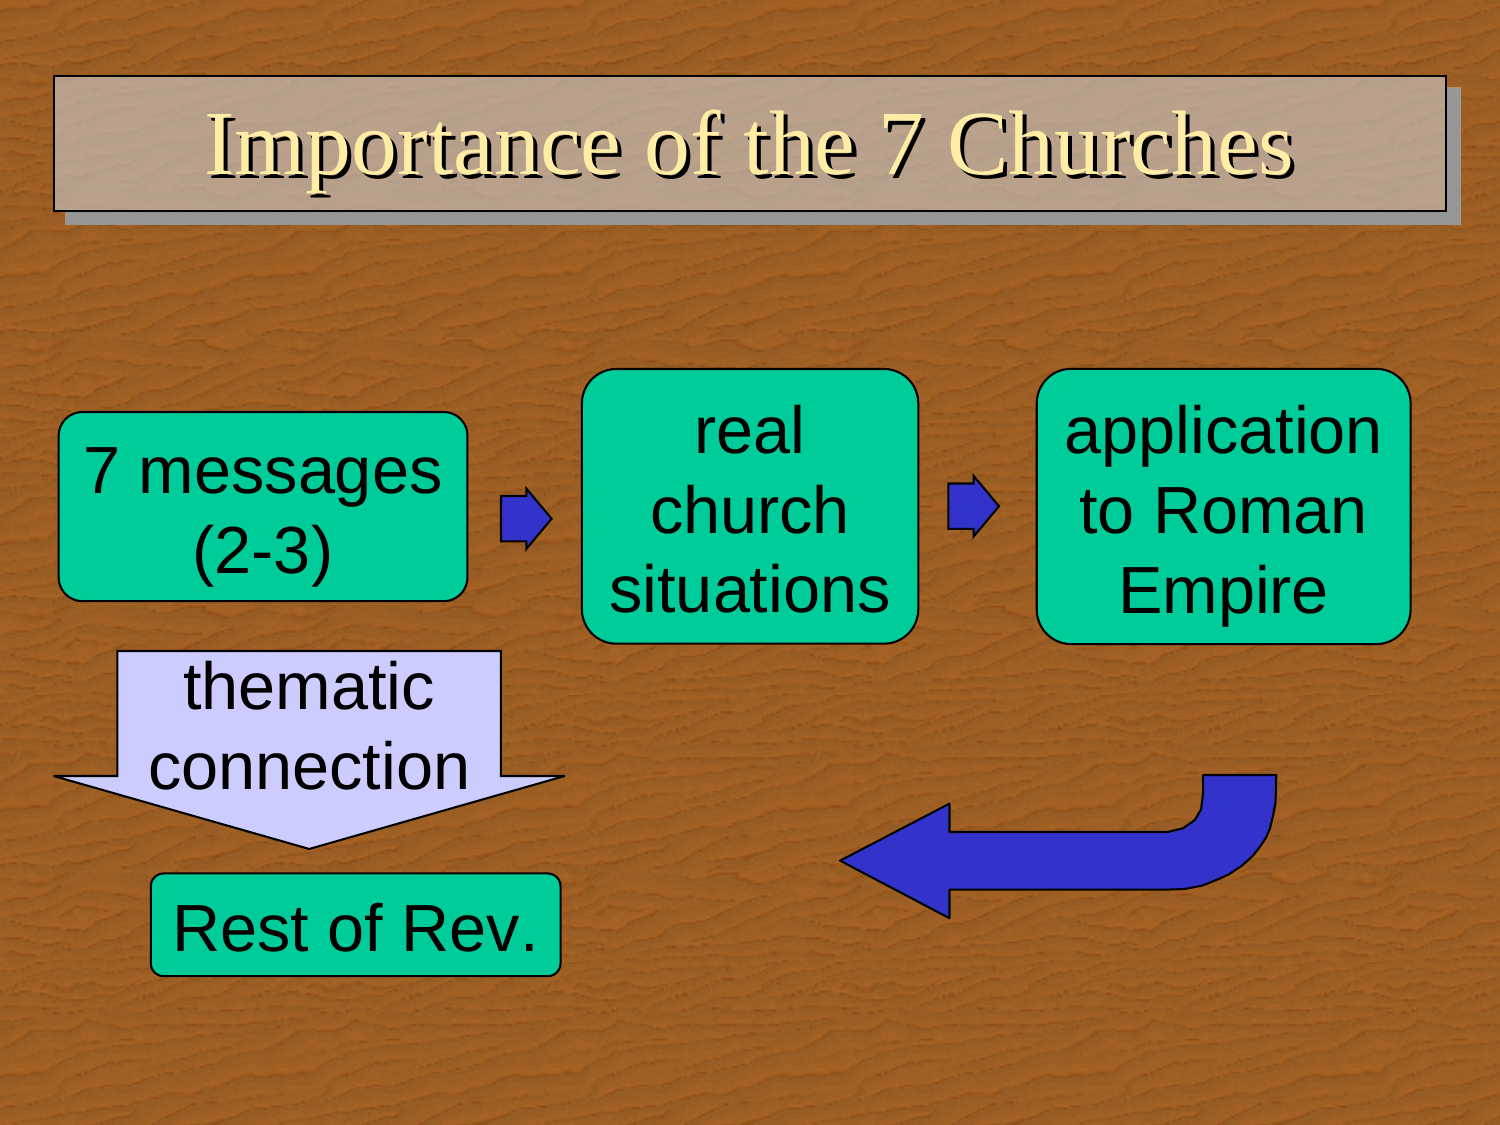

# Importance of the 7 Churches
application
to Roman
Empire
real
church
situations
7 messages
(2-3)
thematic
connection
Rest of Rev.